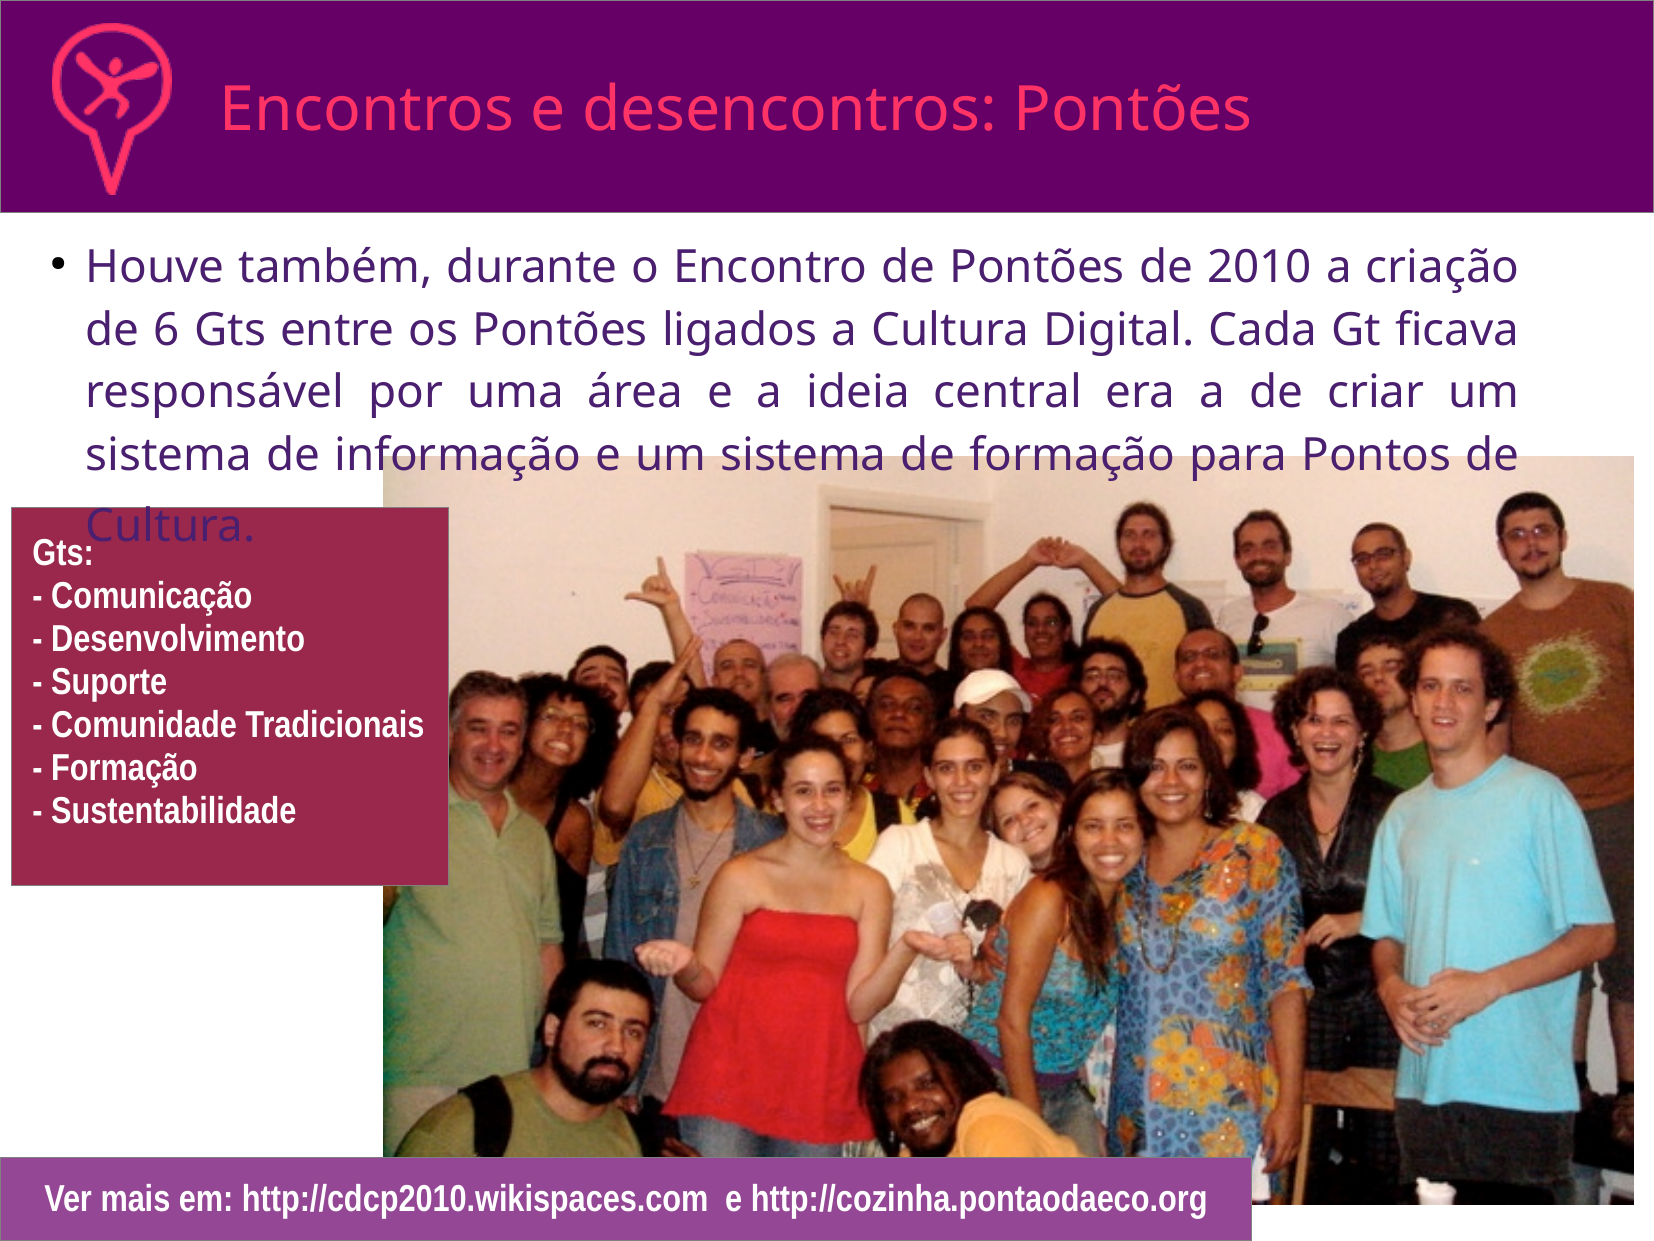

Encontros e desencontros: Pontões
#
Houve também, durante o Encontro de Pontões de 2010 a criação de 6 Gts entre os Pontões ligados a Cultura Digital. Cada Gt ficava responsável por uma área e a ideia central era a de criar um sistema de informação e um sistema de formação para Pontos de Cultura.
Gts:
- Comunicação
- Desenvolvimento
- Suporte
- Comunidade Tradicionais
- Formação
- Sustentabilidade
Ver mais em: http://cdcp2010.wikispaces.com e http://cozinha.pontaodaeco.org